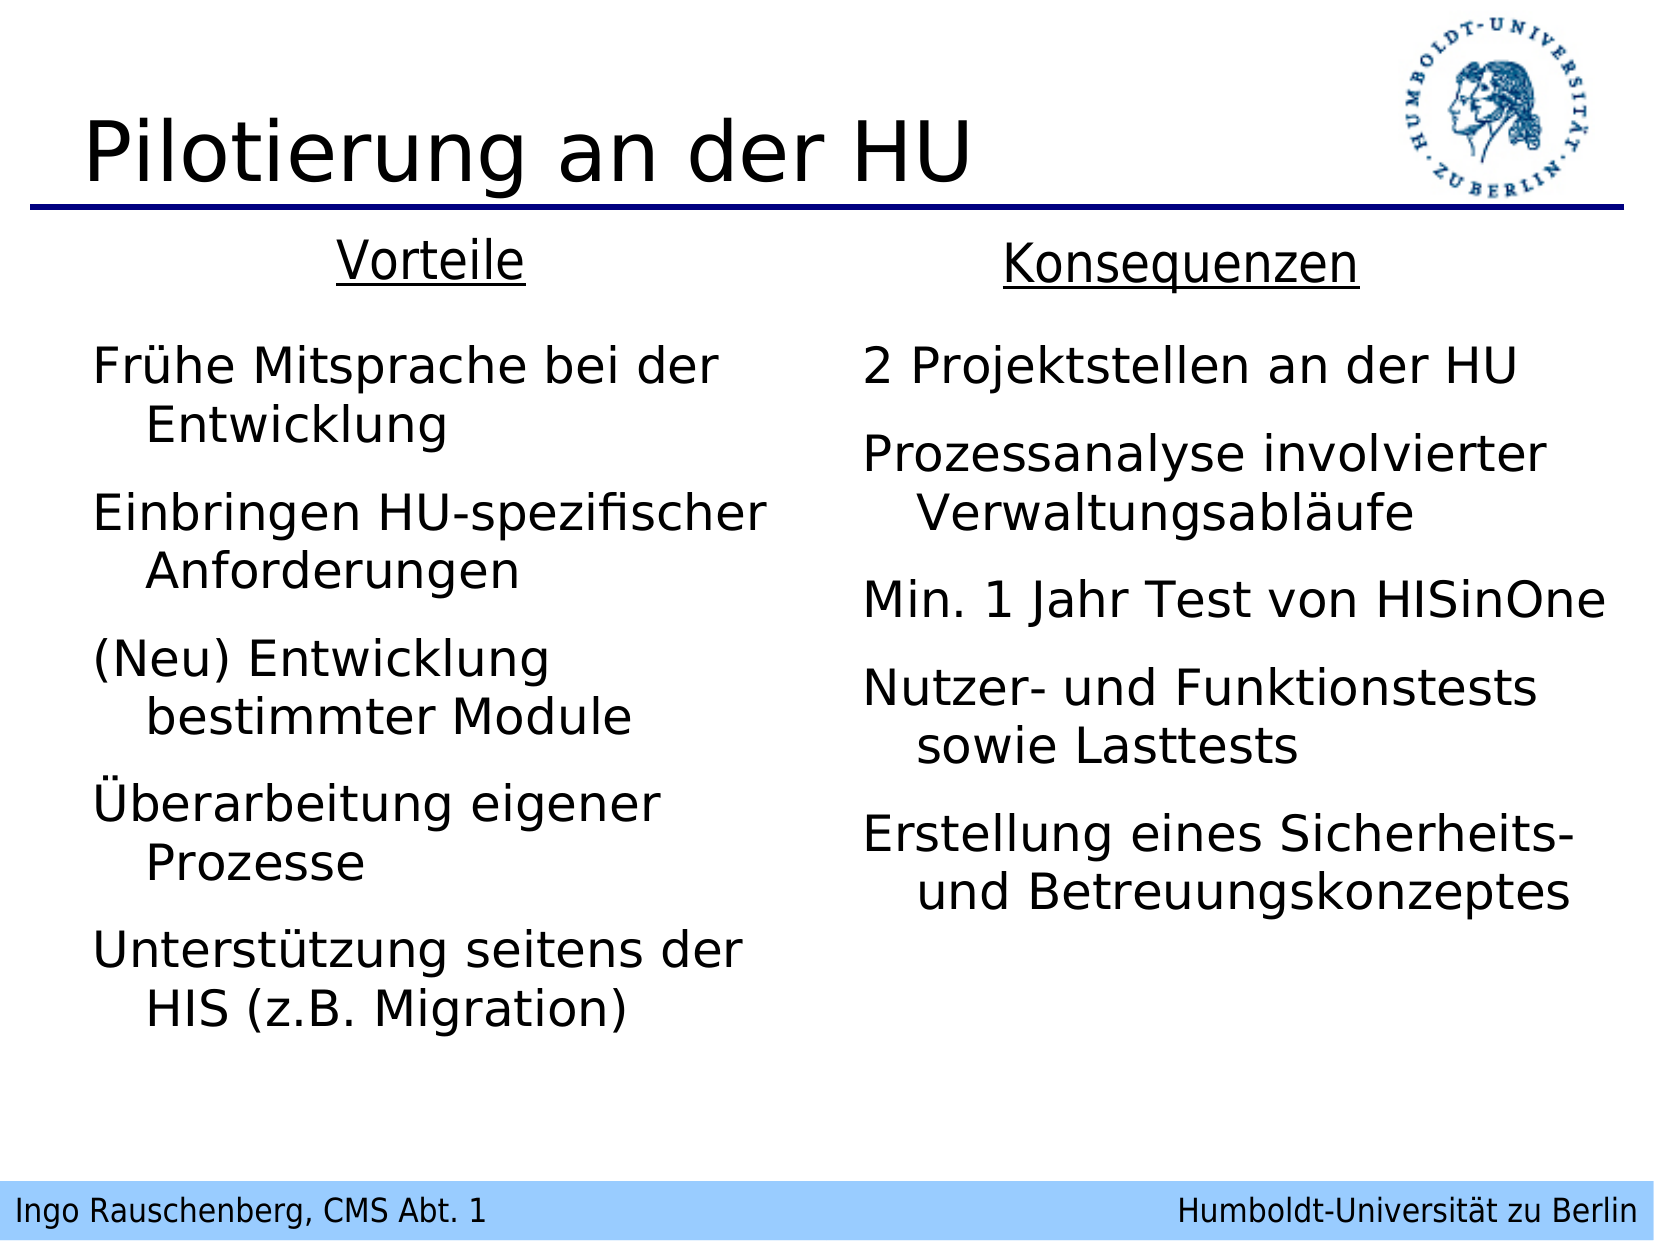

# Pilotierung an der HU
Vorteile
Konsequenzen
Frühe Mitsprache bei der Entwicklung
Einbringen HU-spezifischer Anforderungen
(Neu) Entwicklung bestimmter Module
Überarbeitung eigener Prozesse
Unterstützung seitens der HIS (z.B. Migration)
2 Projektstellen an der HU
Prozessanalyse involvierter Verwaltungsabläufe
Min. 1 Jahr Test von HISinOne
Nutzer- und Funktionstests sowie Lasttests
Erstellung eines Sicherheits- und Betreuungskonzeptes
Ingo Rauschenberg, CMS Abt. 1
Humboldt-Universität zu Berlin